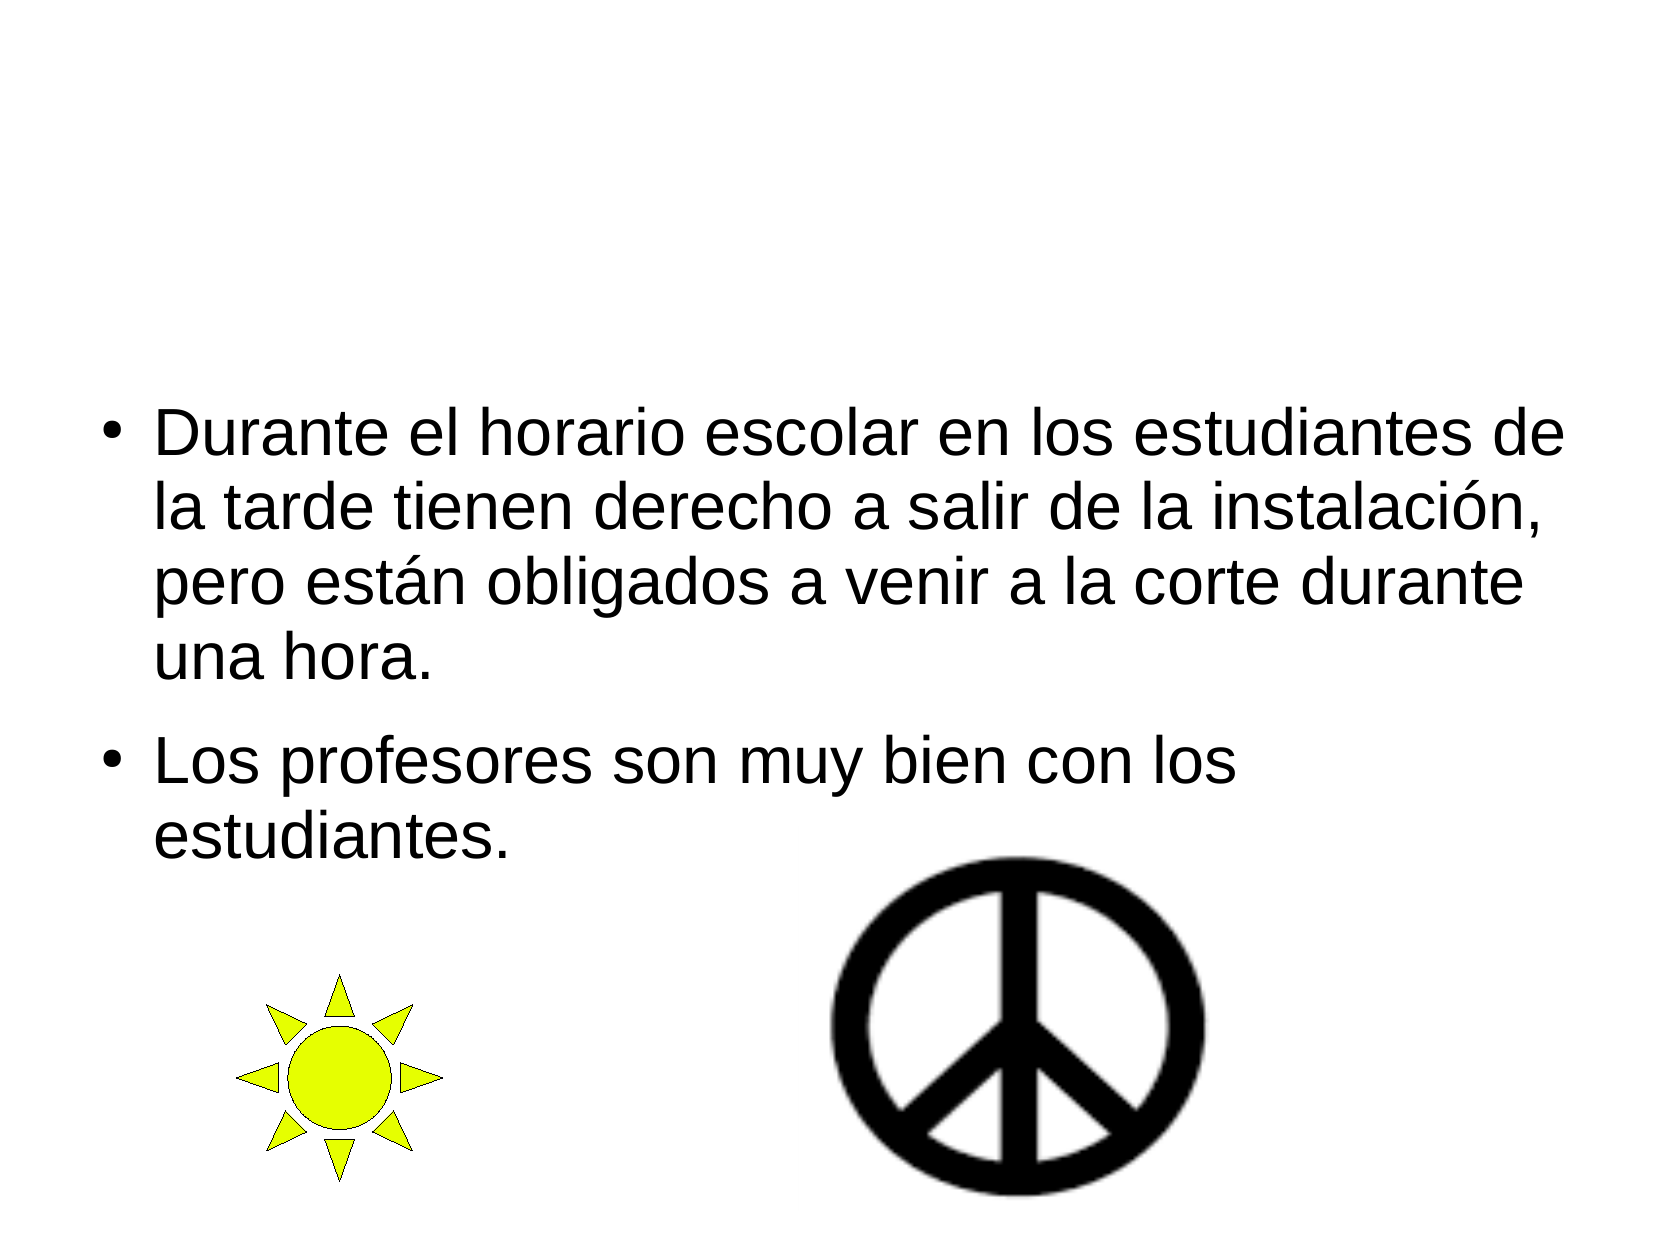

#
Durante el horario escolar en los estudiantes de la tarde tienen derecho a salir de la instalación, pero están obligados a venir a la corte durante una hora.
Los profesores son muy bien con los estudiantes.